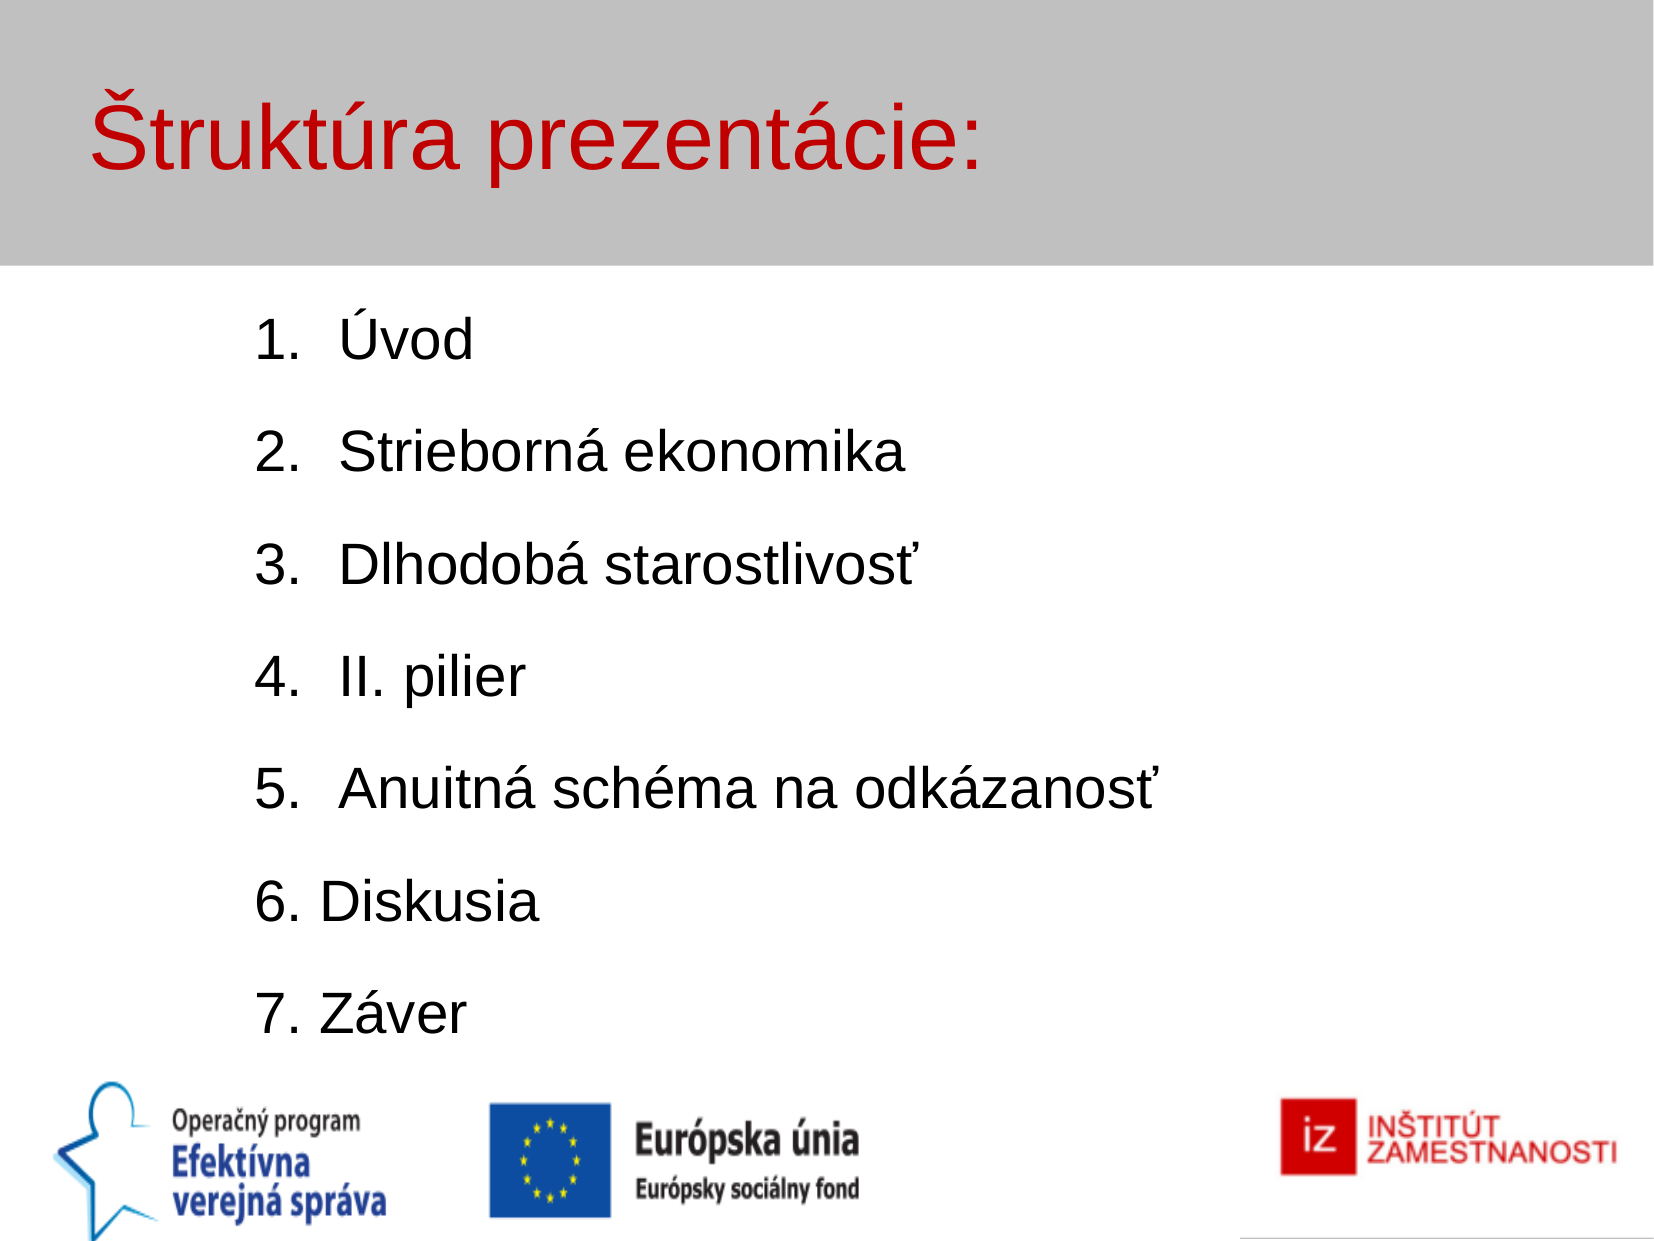

# Štruktúra prezentácie:
Úvod
Strieborná ekonomika
Dlhodobá starostlivosť
II. pilier
Anuitná schéma na odkázanosť
6. Diskusia
7. Záver